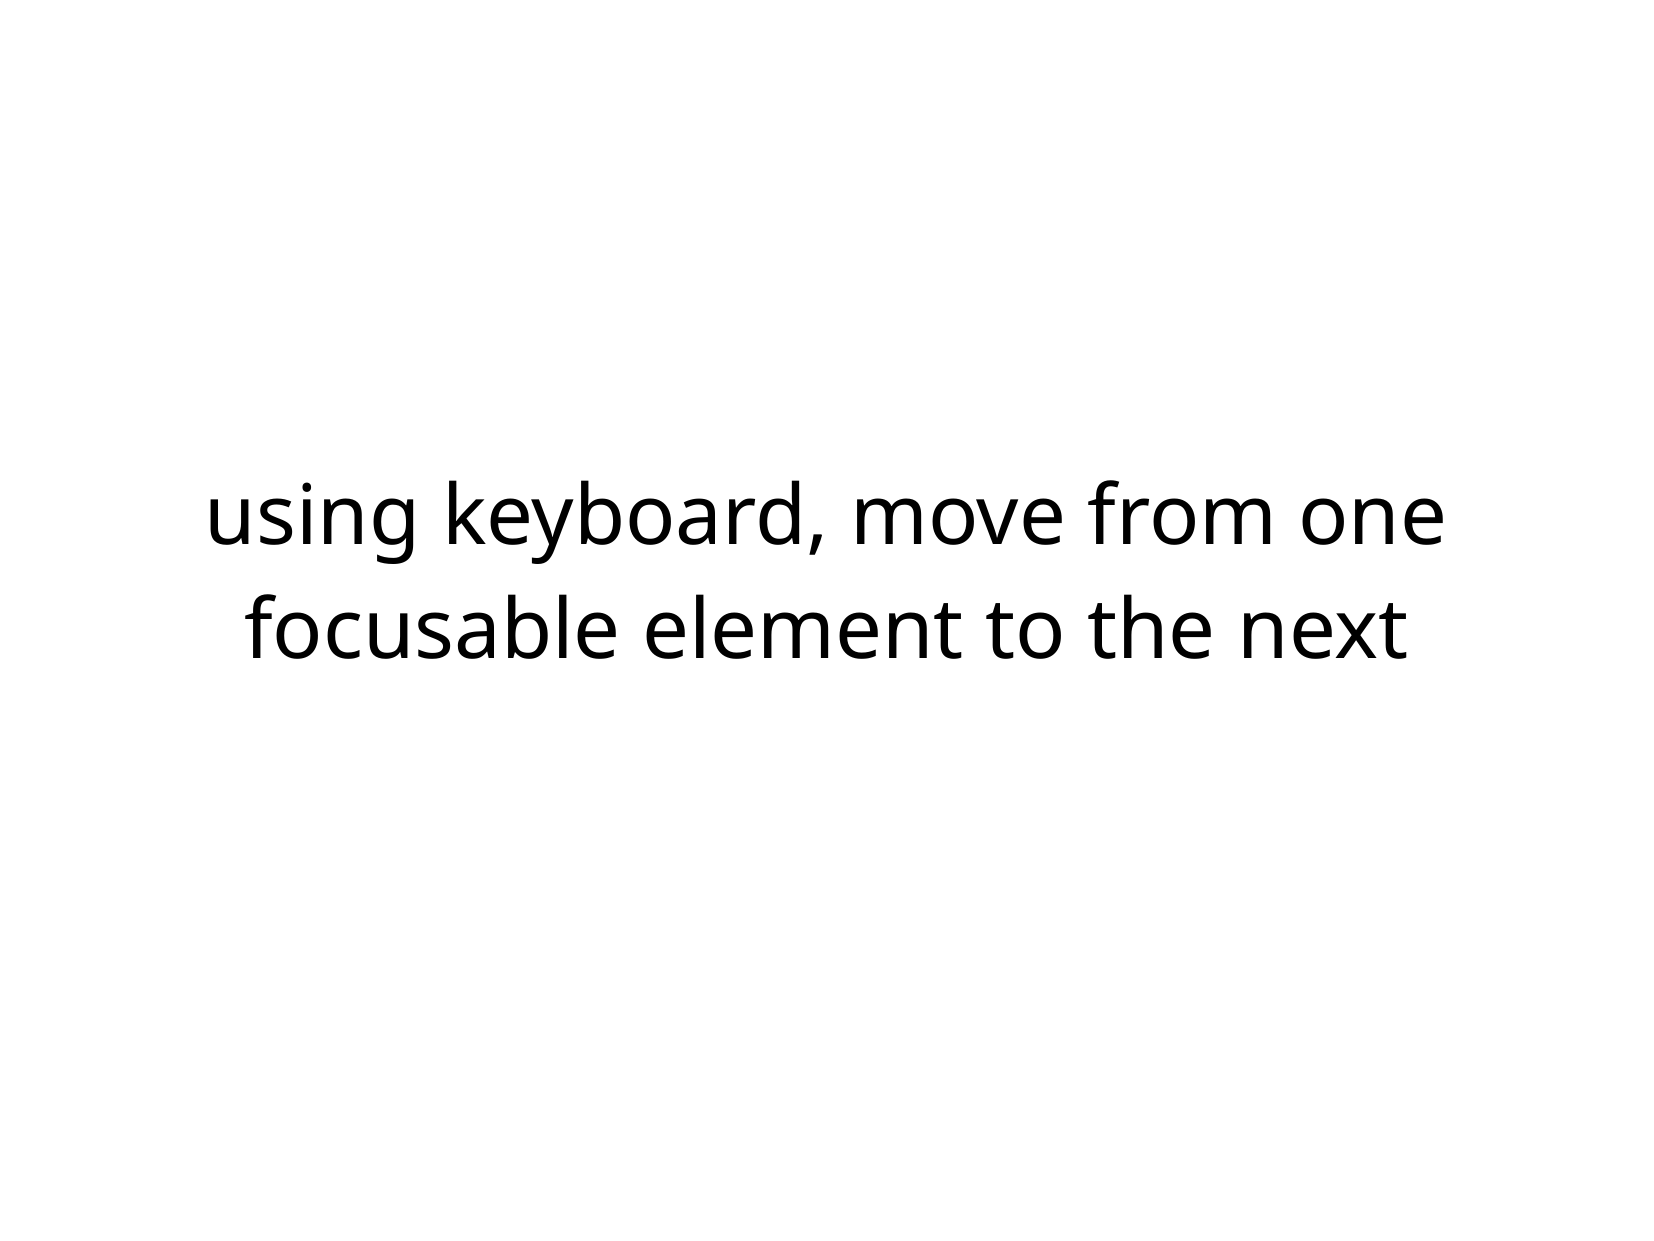

# using keyboard, move from one focusable element to the next